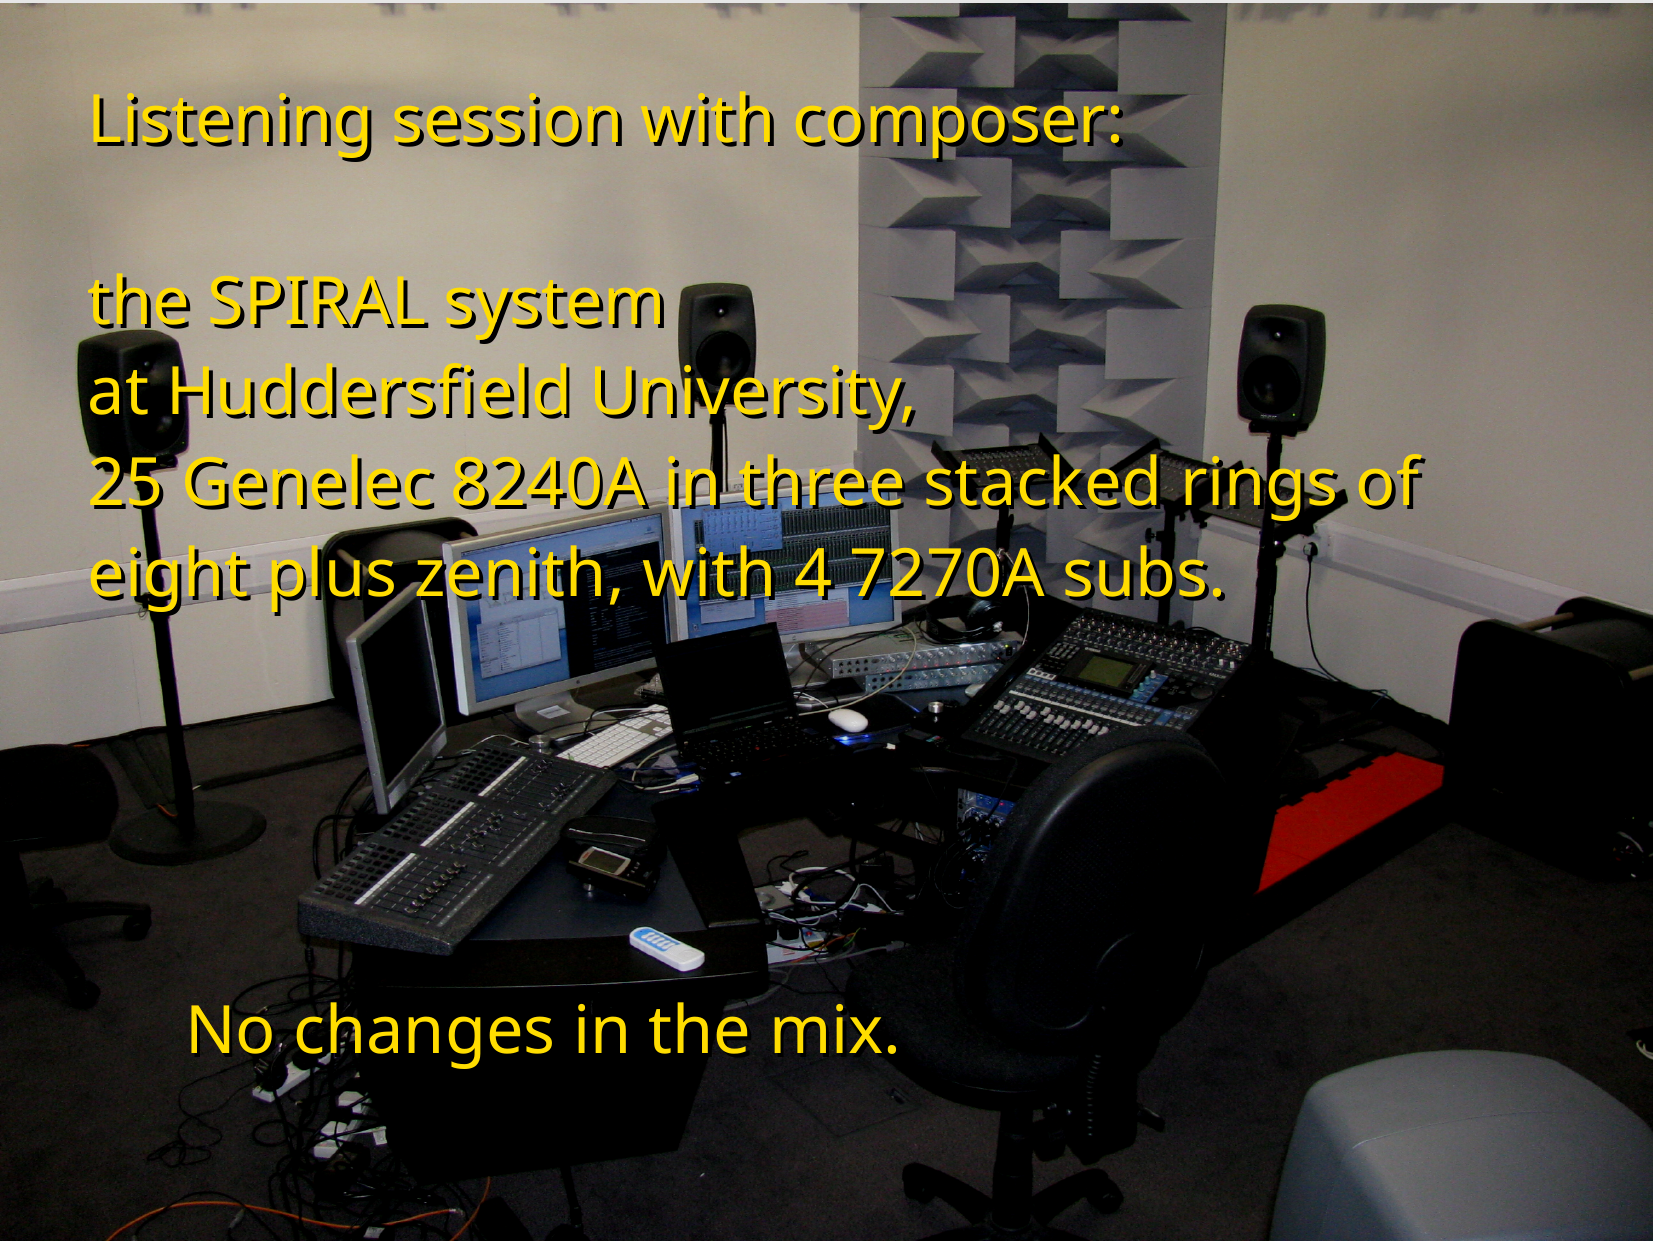

Listening session with composer:
the SPIRAL system
at Huddersfield University,
25 Genelec 8240A in three stacked rings of eight plus zenith, with 4 7270A subs.
No changes in the mix.